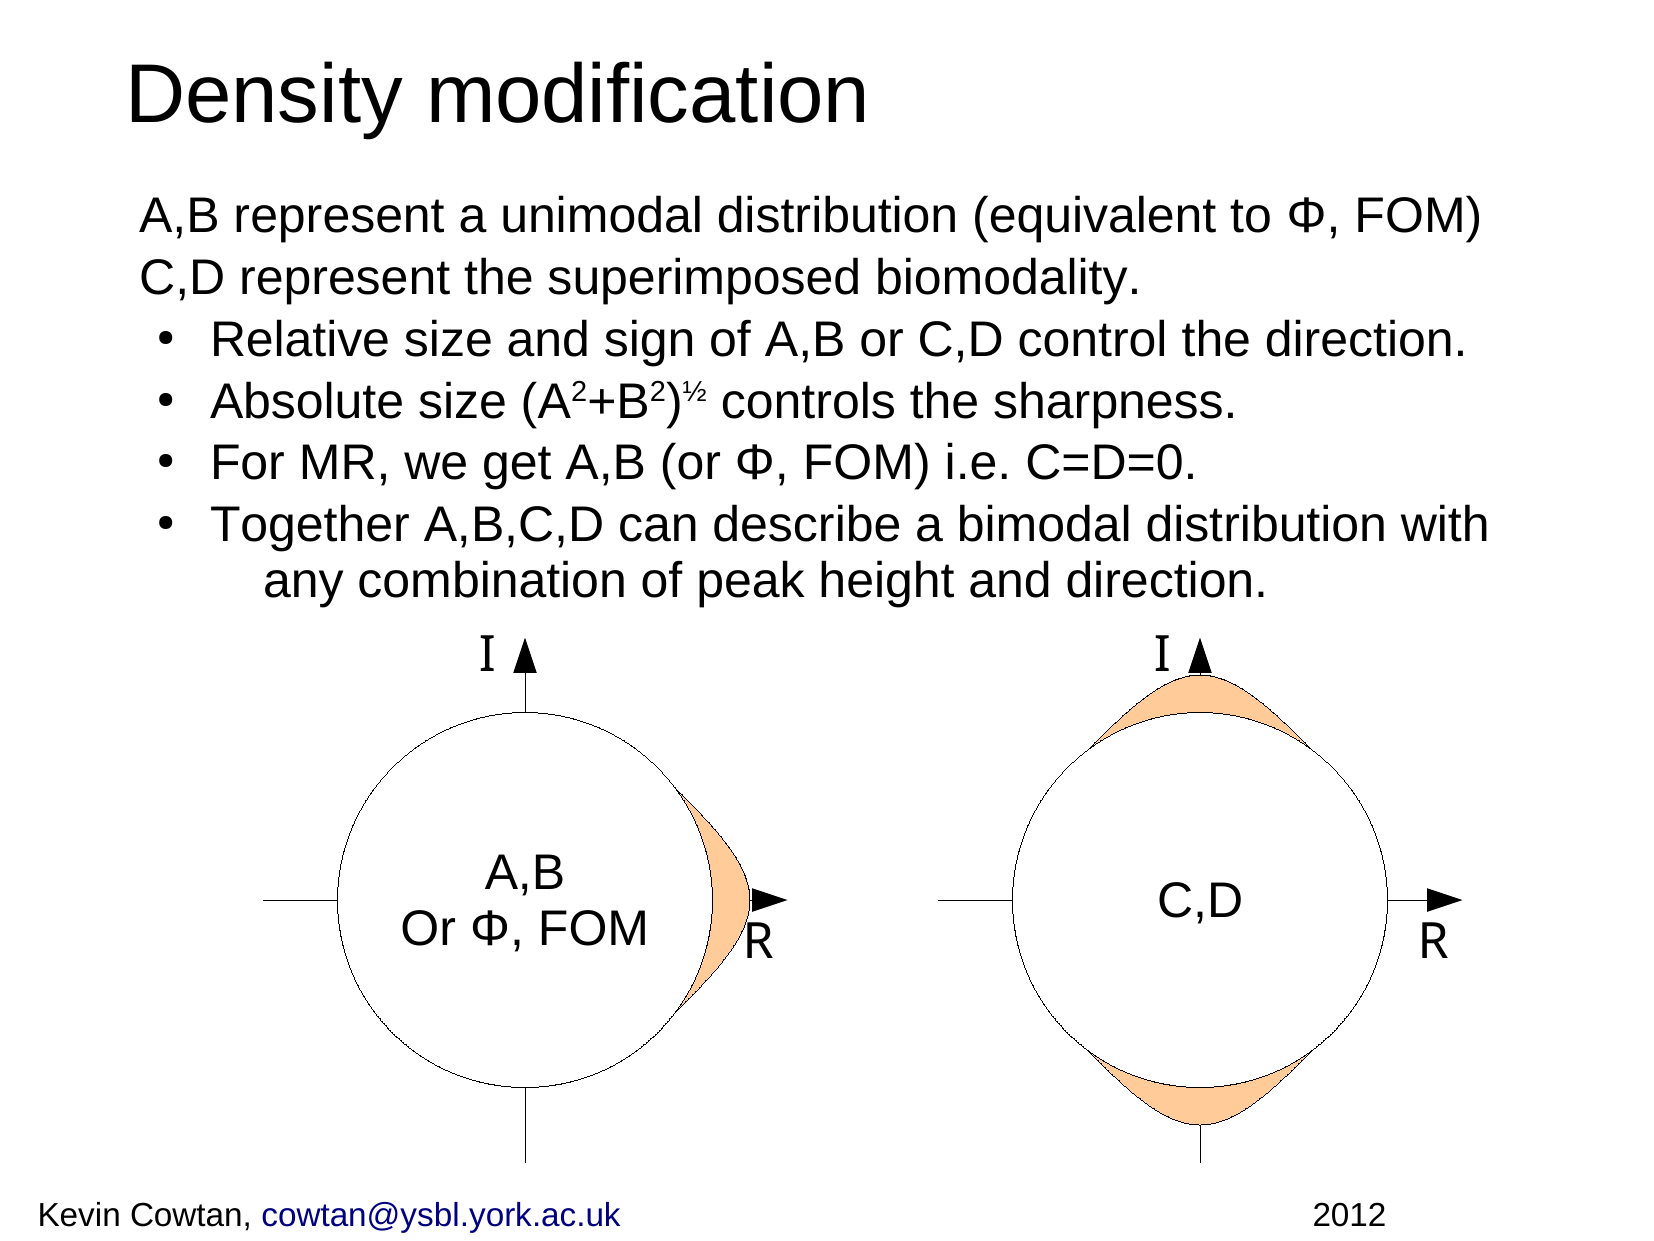

# Density modification
A,B represent a unimodal distribution (equivalent to Φ, FOM)
C,D represent the superimposed biomodality.
Relative size and sign of A,B or C,D control the direction.
Absolute size (A2+B2)½ controls the sharpness.
For MR, we get A,B (or Φ, FOM) i.e. C=D=0.
Together A,B,C,D can describe a bimodal distribution with any combination of peak height and direction.
I
I
A,B
Or Φ, FOM
C,D
R
R